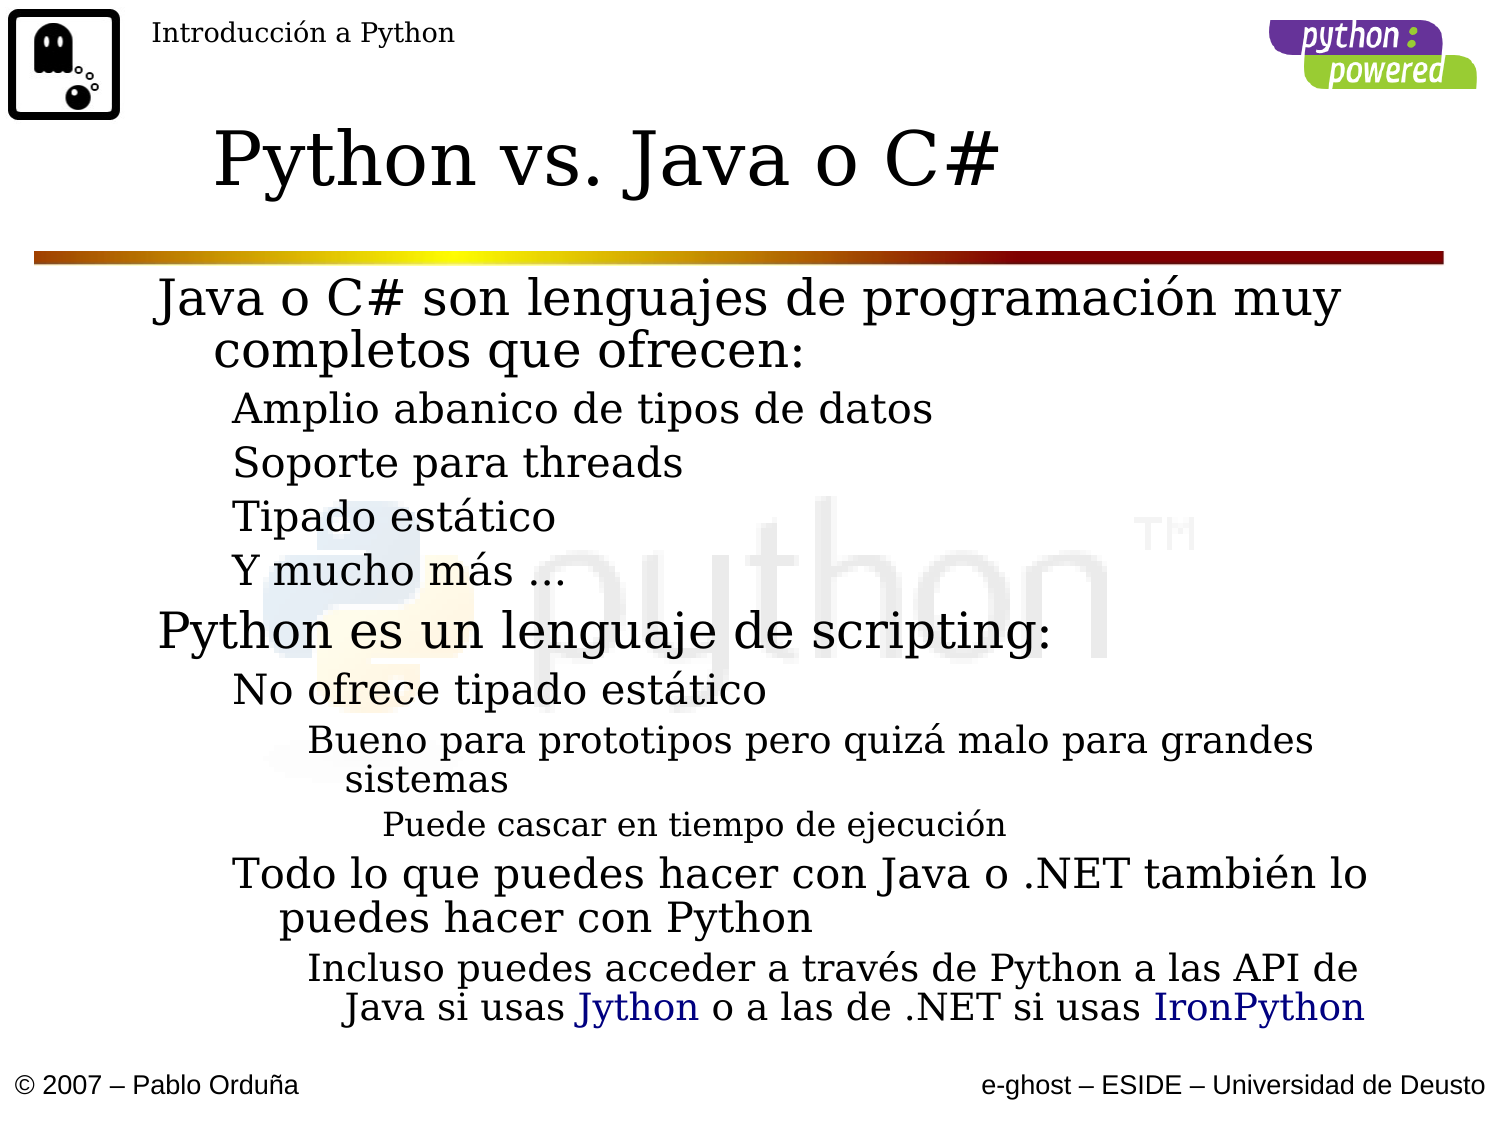

# Python vs. Java o C#
Java o C# son lenguajes de programación muy completos que ofrecen:
Amplio abanico de tipos de datos
Soporte para threads
Tipado estático
Y mucho más ...
Python es un lenguaje de scripting:
No ofrece tipado estático
Bueno para prototipos pero quizá malo para grandes sistemas
Puede cascar en tiempo de ejecución
Todo lo que puedes hacer con Java o .NET también lo puedes hacer con Python
Incluso puedes acceder a través de Python a las API de Java si usas Jython o a las de .NET si usas IronPython